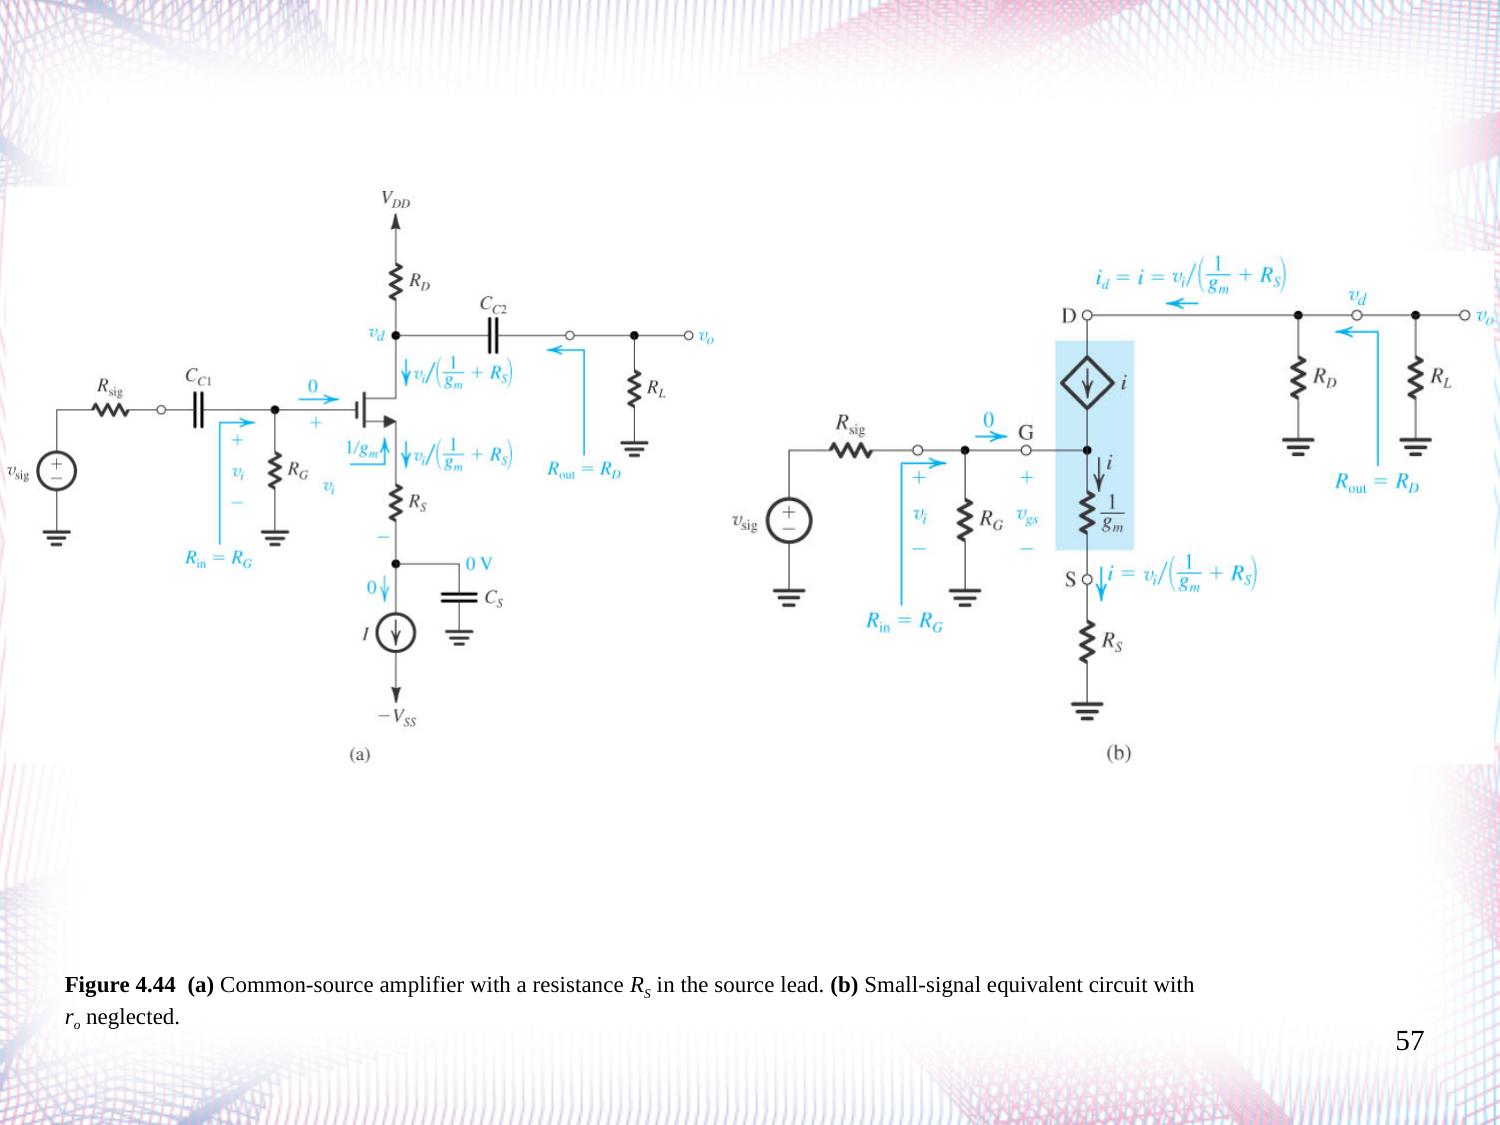

Figure 4.44 (a) Common-source amplifier with a resistance RS in the source lead. (b) Small-signal equivalent circuit with ro neglected.
57